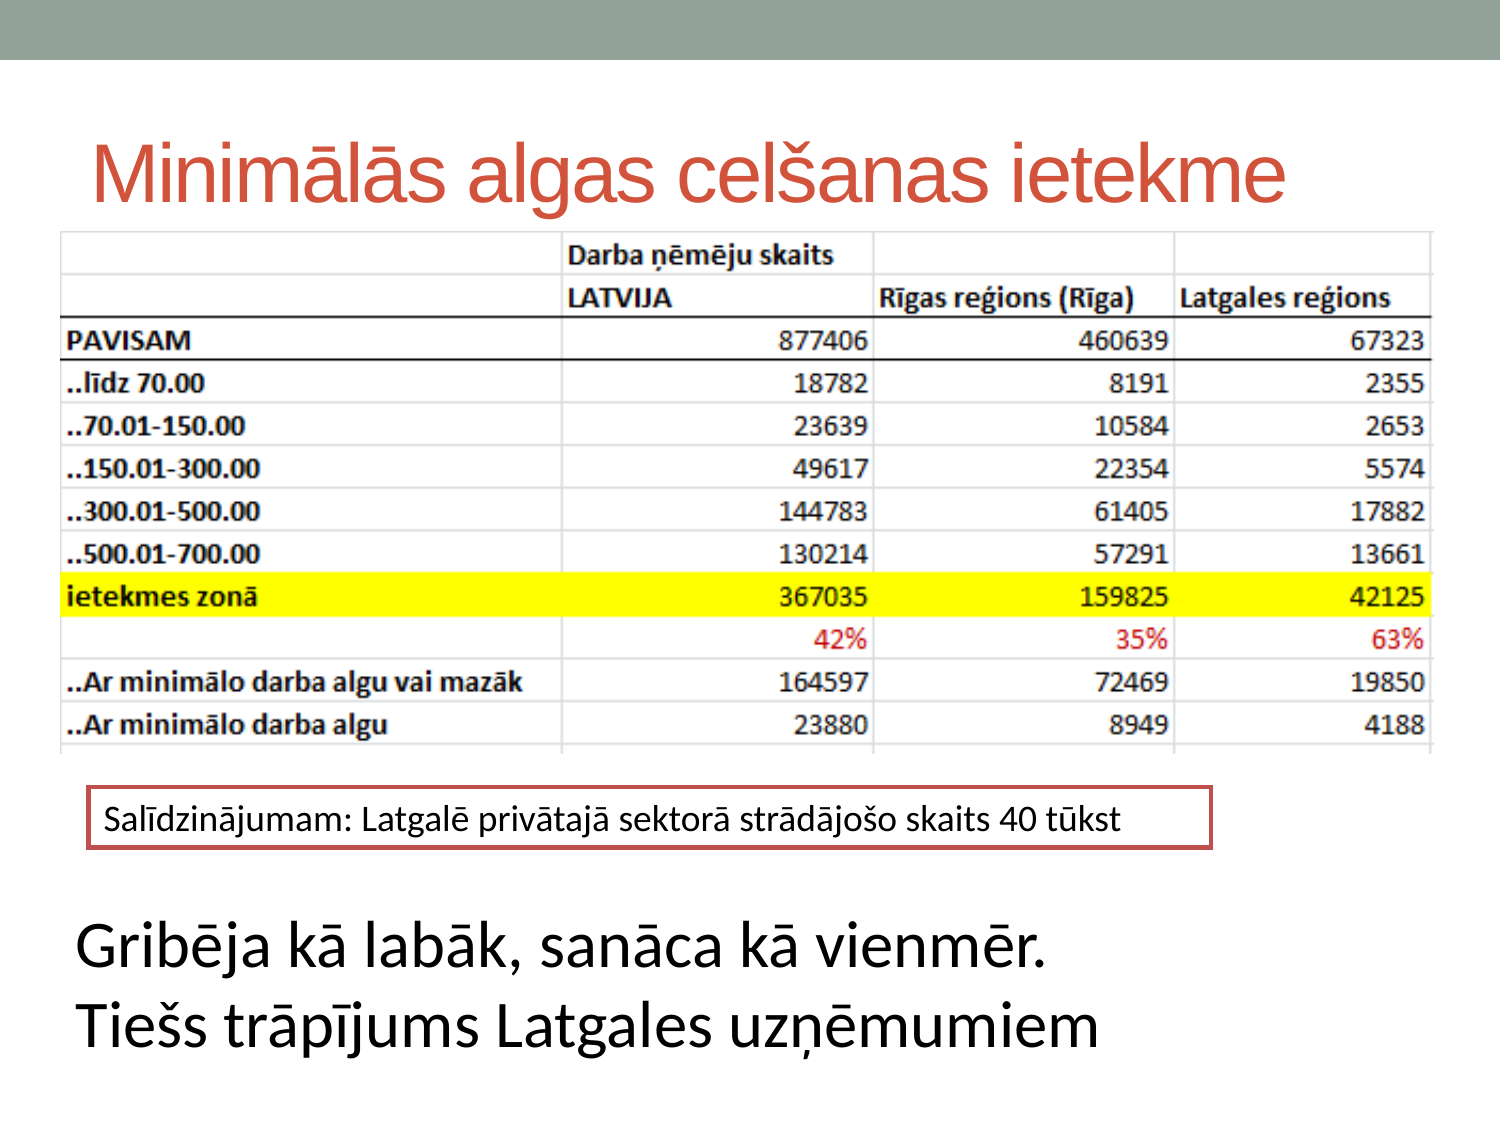

# Minimālās algas celšanas ietekme
Salīdzinājumam: Latgalē privātajā sektorā strādājošo skaits 40 tūkst
Gribēja kā labāk, sanāca kā vienmēr.
Tiešs trāpījums Latgales uzņēmumiem